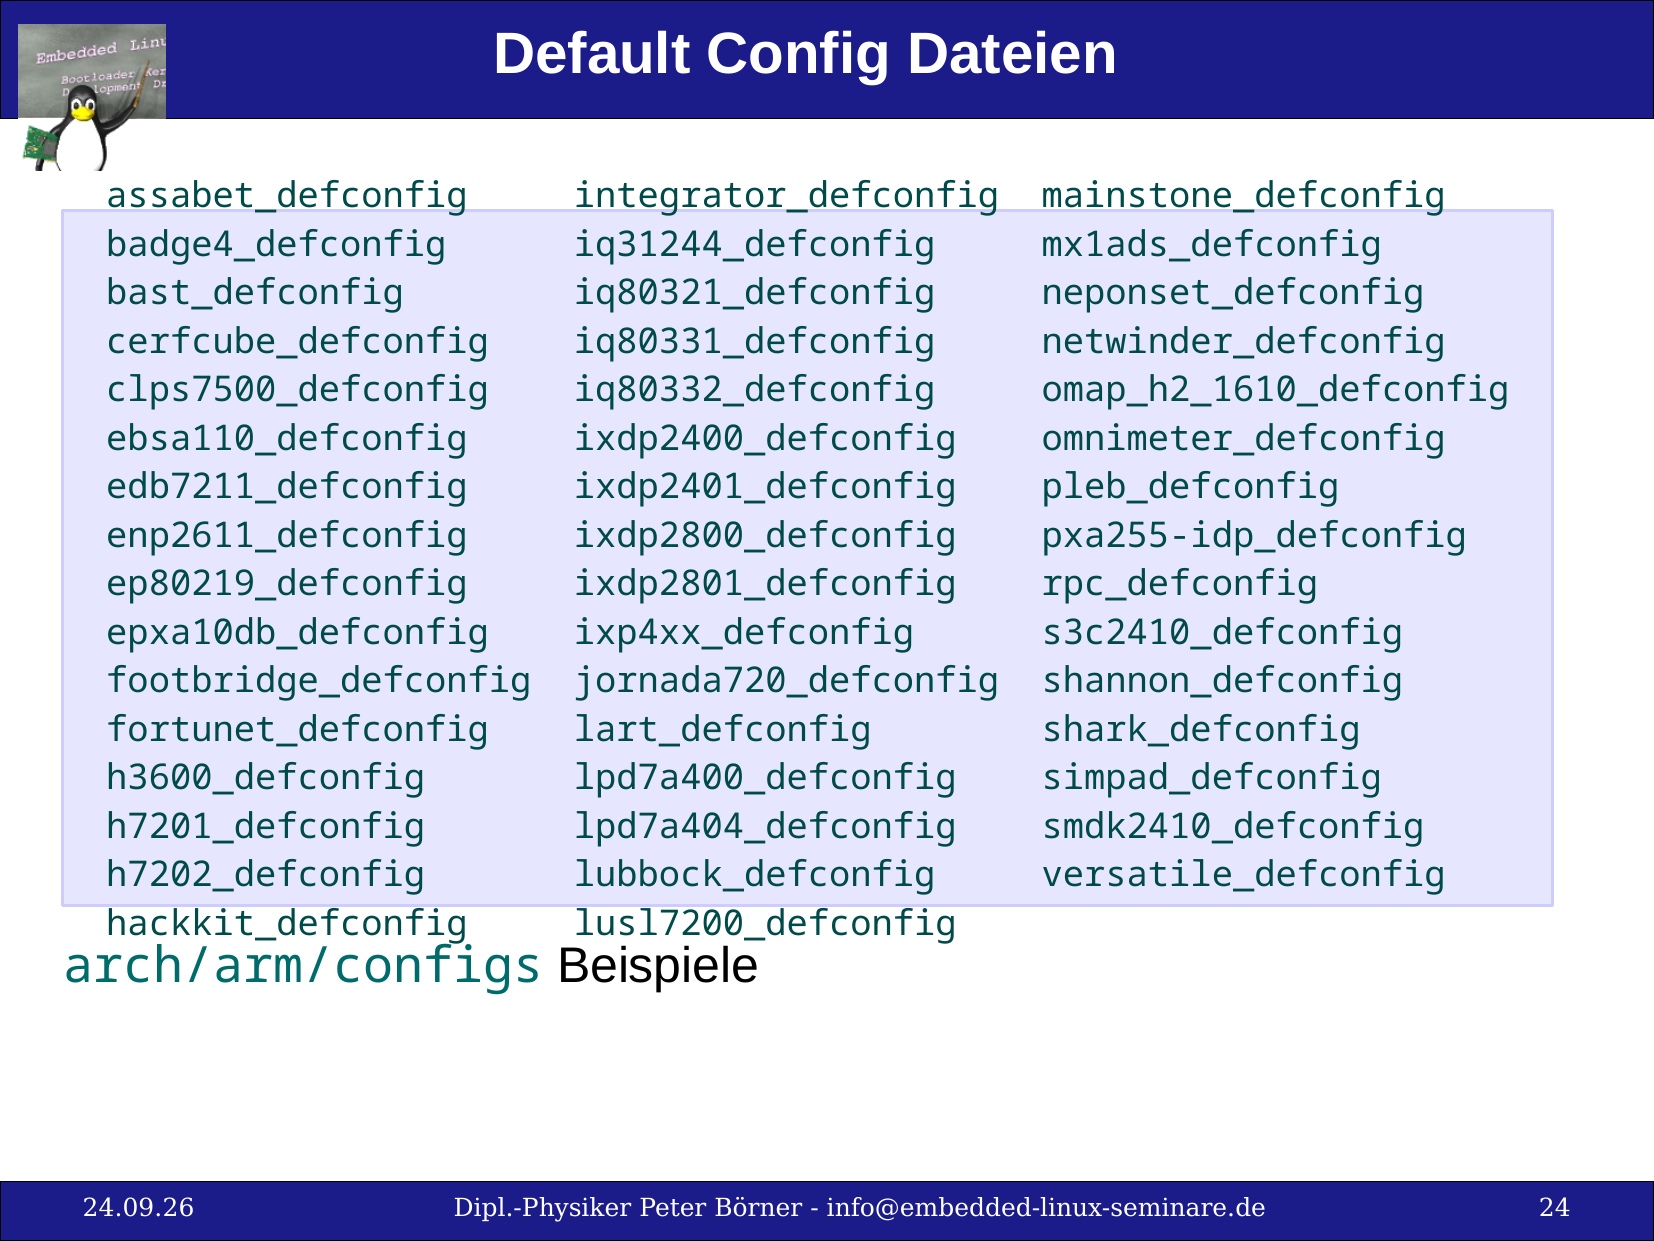

# Default Config Dateien
assabet_defconfig integrator_defconfig mainstone_defconfig
badge4_defconfig iq31244_defconfig mx1ads_defconfig
bast_defconfig iq80321_defconfig neponset_defconfig
cerfcube_defconfig iq80331_defconfig netwinder_defconfig
clps7500_defconfig iq80332_defconfig omap_h2_1610_defconfig
ebsa110_defconfig ixdp2400_defconfig omnimeter_defconfig
edb7211_defconfig ixdp2401_defconfig pleb_defconfig
enp2611_defconfig ixdp2800_defconfig pxa255-idp_defconfig
ep80219_defconfig ixdp2801_defconfig rpc_defconfig
epxa10db_defconfig ixp4xx_defconfig s3c2410_defconfig
footbridge_defconfig jornada720_defconfig shannon_defconfig
fortunet_defconfig lart_defconfig shark_defconfig
h3600_defconfig lpd7a400_defconfig simpad_defconfig
h7201_defconfig lpd7a404_defconfig smdk2410_defconfig
h7202_defconfig lubbock_defconfig versatile_defconfig
hackkit_defconfig lusl7200_defconfig
arch/arm/configs Beispiele
 Dipl.-Physiker Peter Börner - info@embedded-linux-seminare.de
24